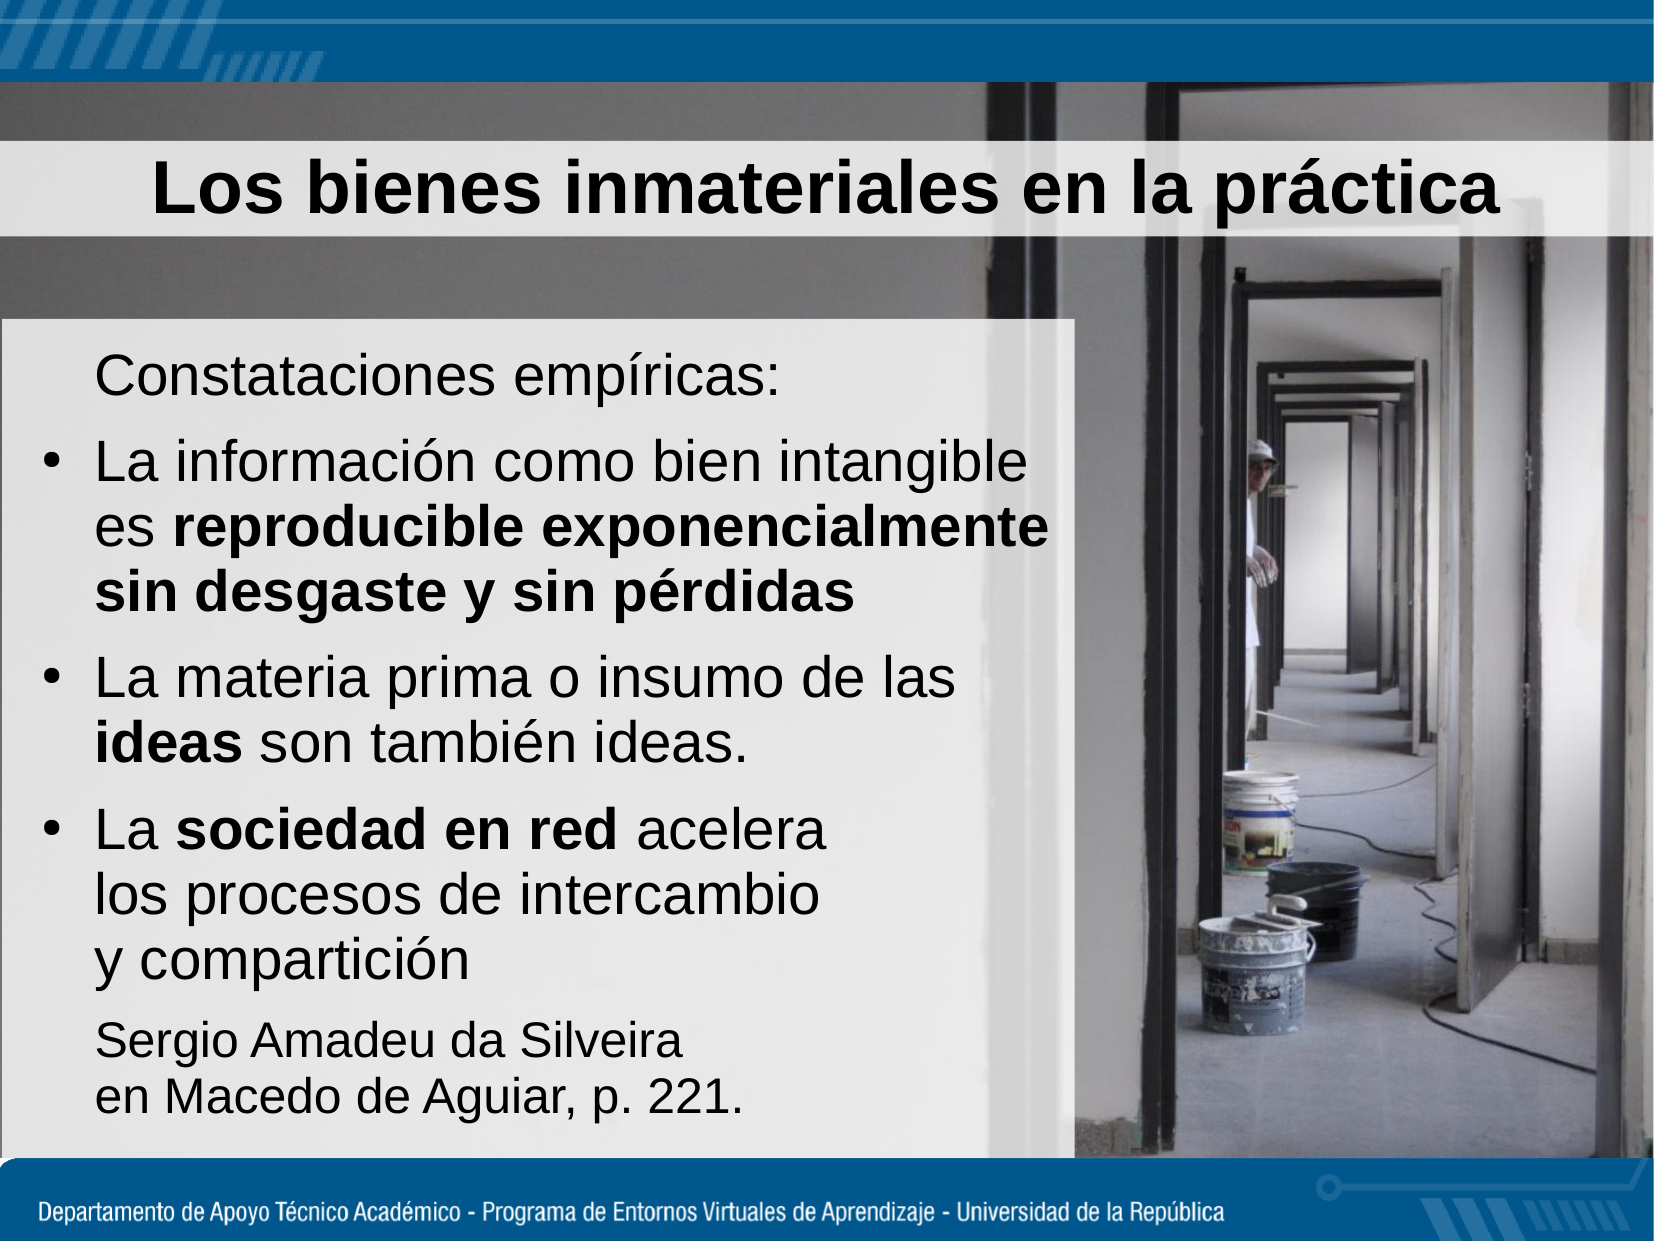

# Los bienes inmateriales en la práctica
Constataciones empíricas:
La información como bien intangible
es reproducible exponencialmente
sin desgaste y sin pérdidas
La materia prima o insumo de las
ideas son también ideas.
La sociedad en red acelera
los procesos de intercambio
y compartición
Sergio Amadeu da Silveira
en Macedo de Aguiar, p. 221.